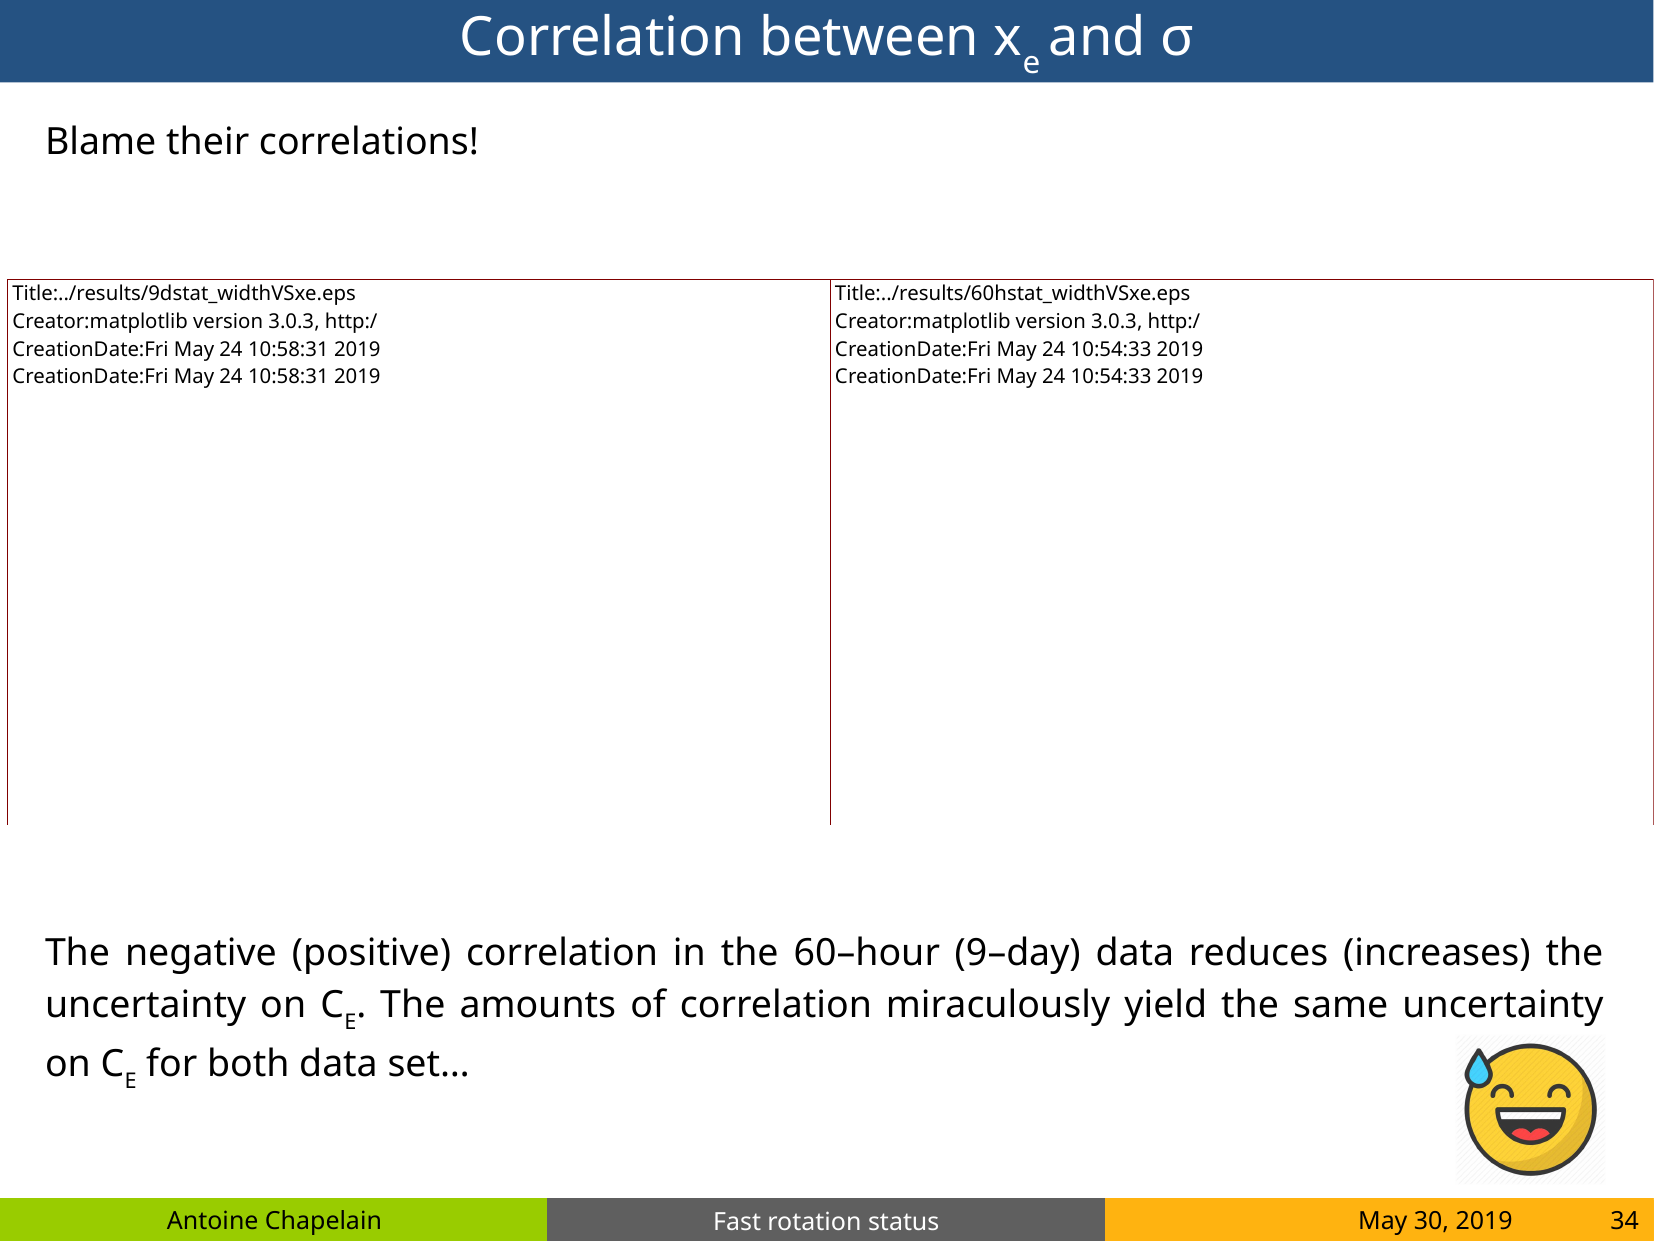

# Correlation between xe and σ
Blame their correlations!
The negative (positive) correlation in the 60–hour (9–day) data reduces (increases) the uncertainty on CE. The amounts of correlation miraculously yield the same uncertainty on CE for both data set…